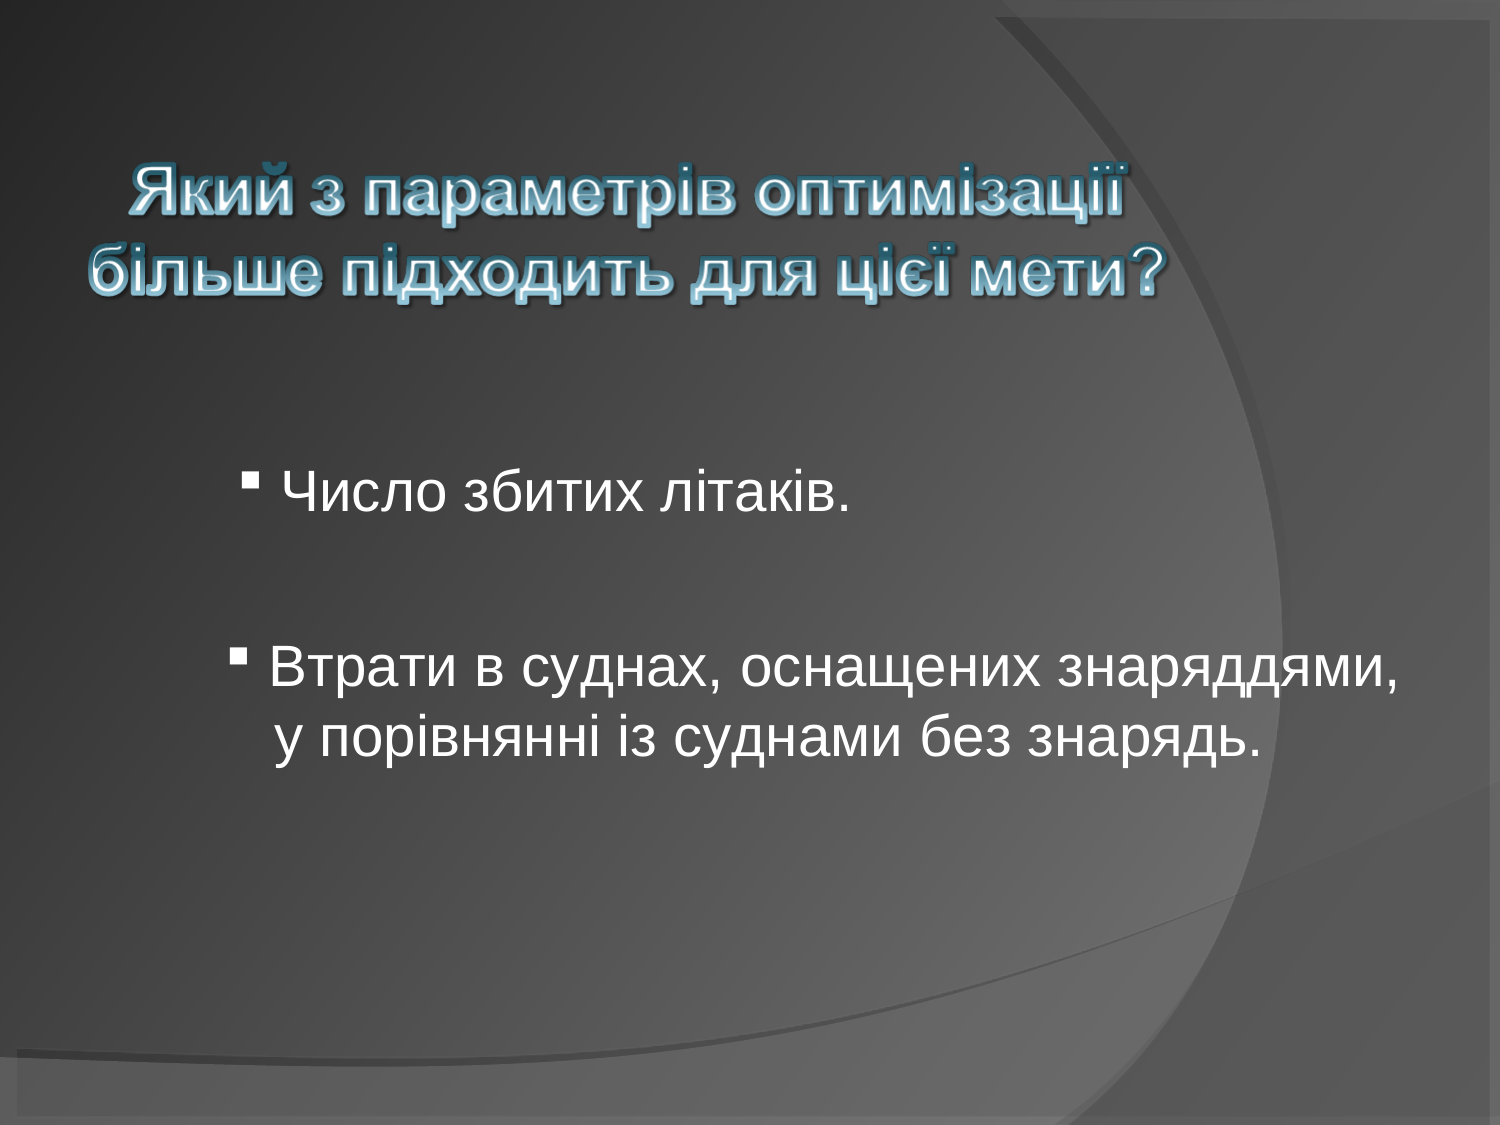

Число збитих літаків.
 Втрати в суднах, оснащених знаряддями,
 у порівнянні із суднами без знарядь.